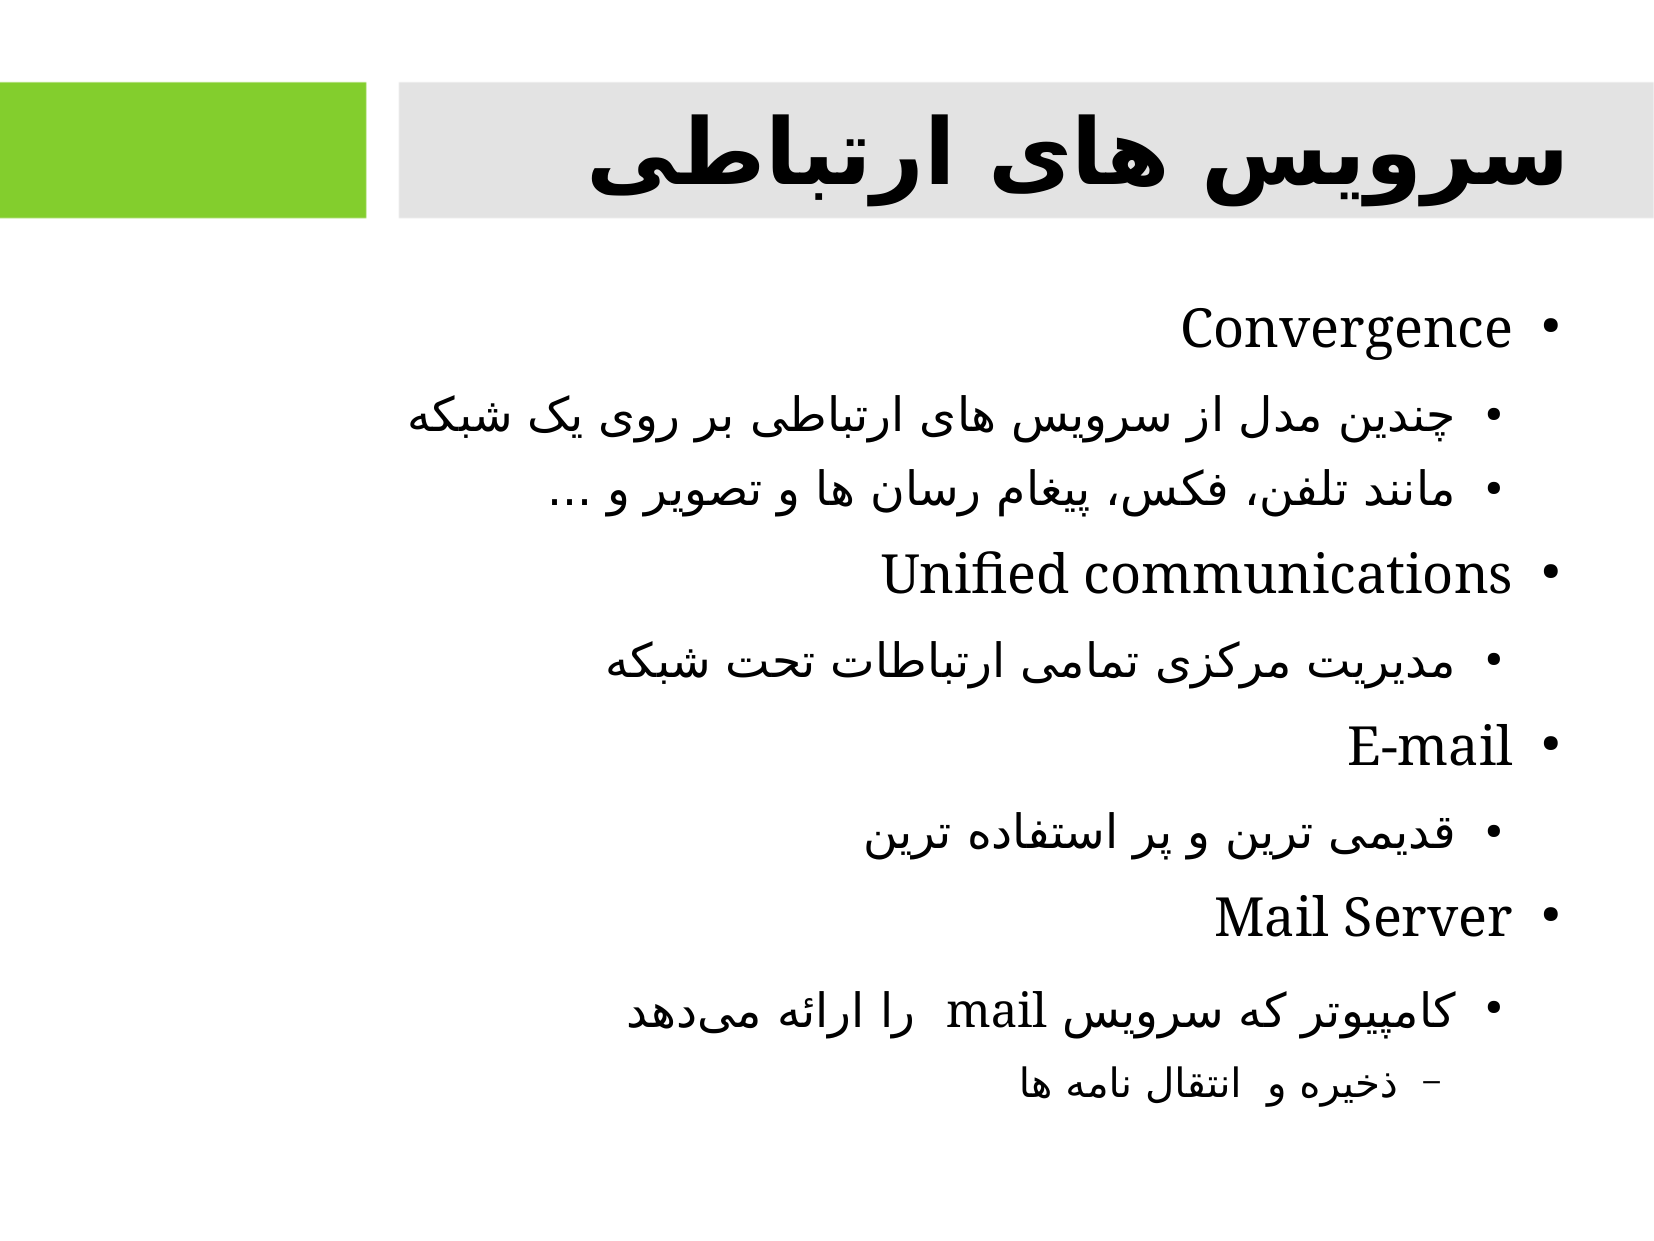

# سرویس های ارتباطی
Convergence
چندین مدل از سرویس های ارتباطی بر روی یک شبکه
مانند تلفن، فکس، پیغام رسان ها و تصویر و ...
Unified communications
مدیریت مرکزی تمامی ارتباطات تحت شبکه
E-mail
قدیمی ترین و پر استفاده ترین
Mail Server
کامپیوتر که سرویس mail را ارائه می‌دهد
ذخیره و انتقال نامه ها